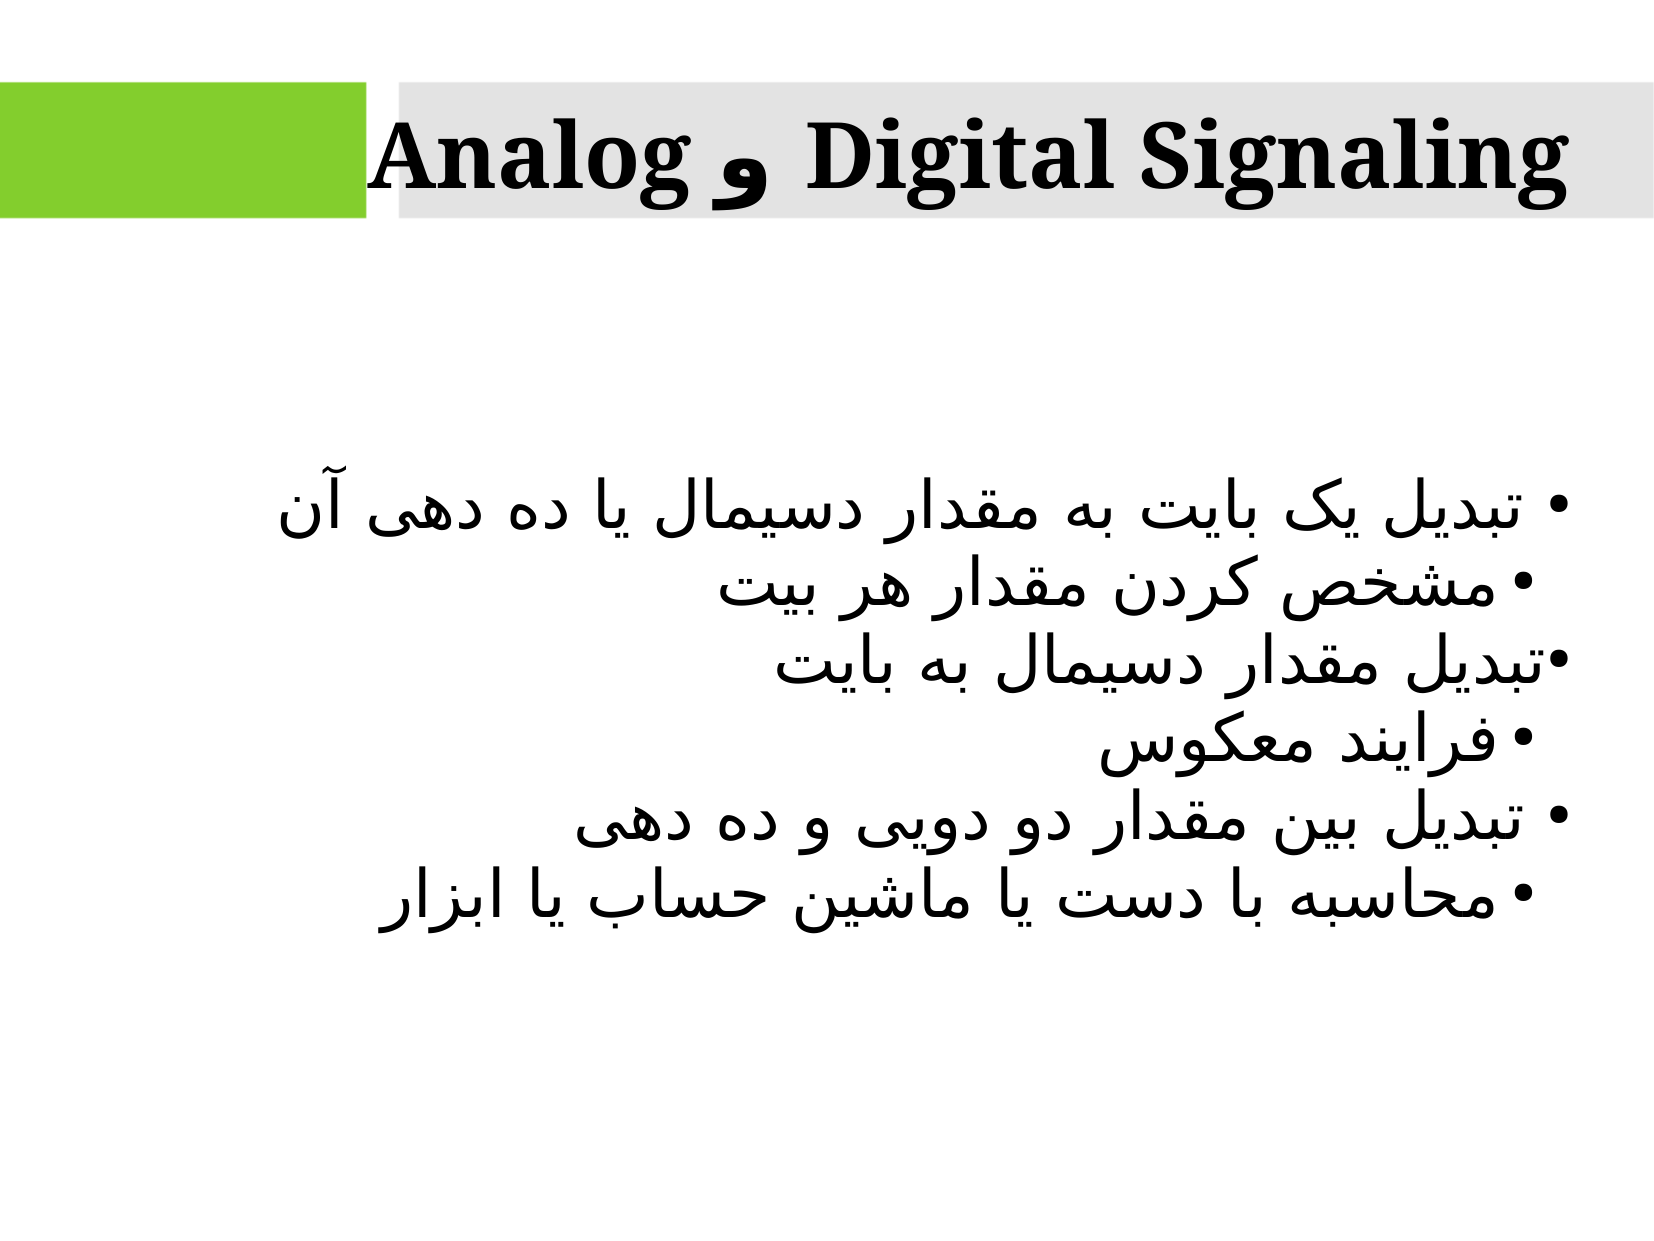

# Analog و Digital Signaling
 تبدیل یک بایت به مقدار دسیمال یا ده دهی آن
مشخص کردن مقدار هر بیت
تبدیل مقدار دسیمال به بایت
فرایند معکوس
 تبدیل بین مقدار دو دویی و ده دهی
محاسبه با دست یا ماشین حساب یا ابزار